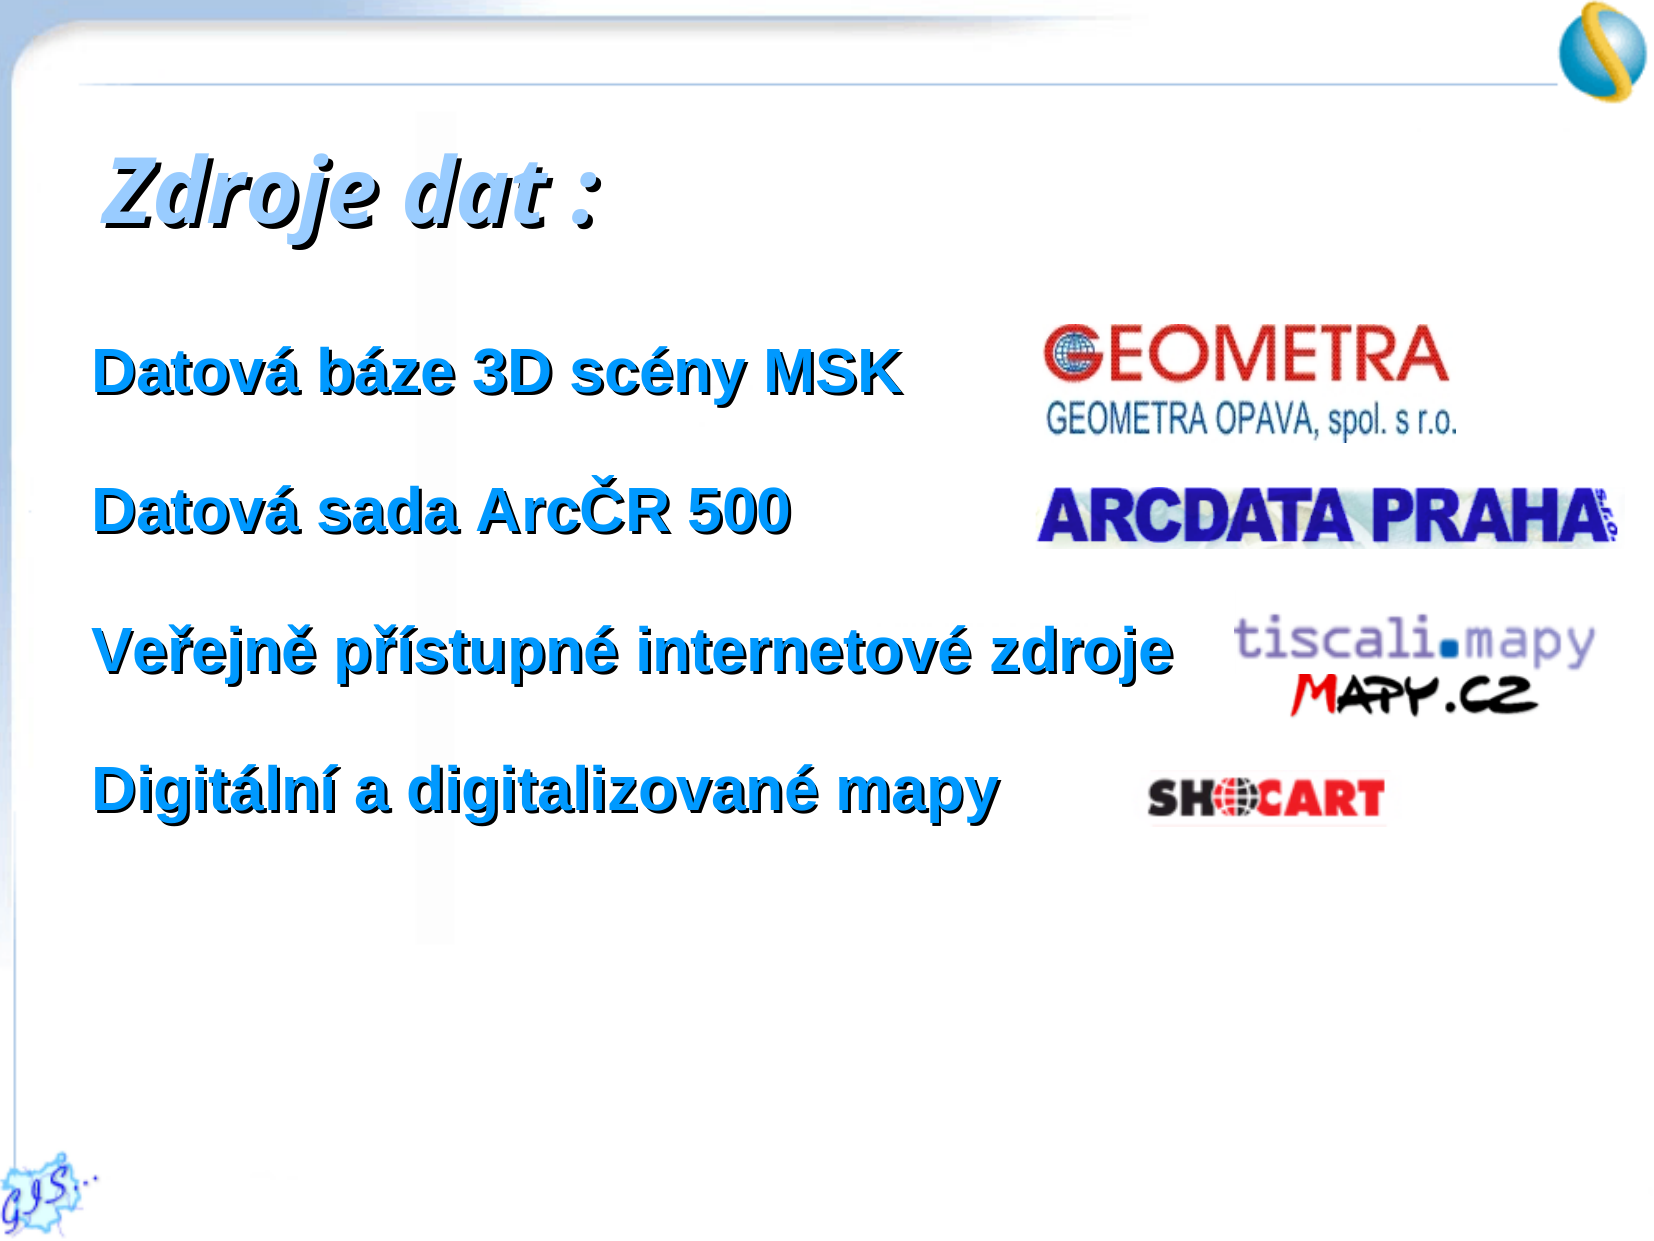

Zdroje dat :
 Datová báze 3D scény MSK
 Datová sada ArcČR 500
 Veřejně přístupné internetové zdroje
 Digitální a digitalizované mapy